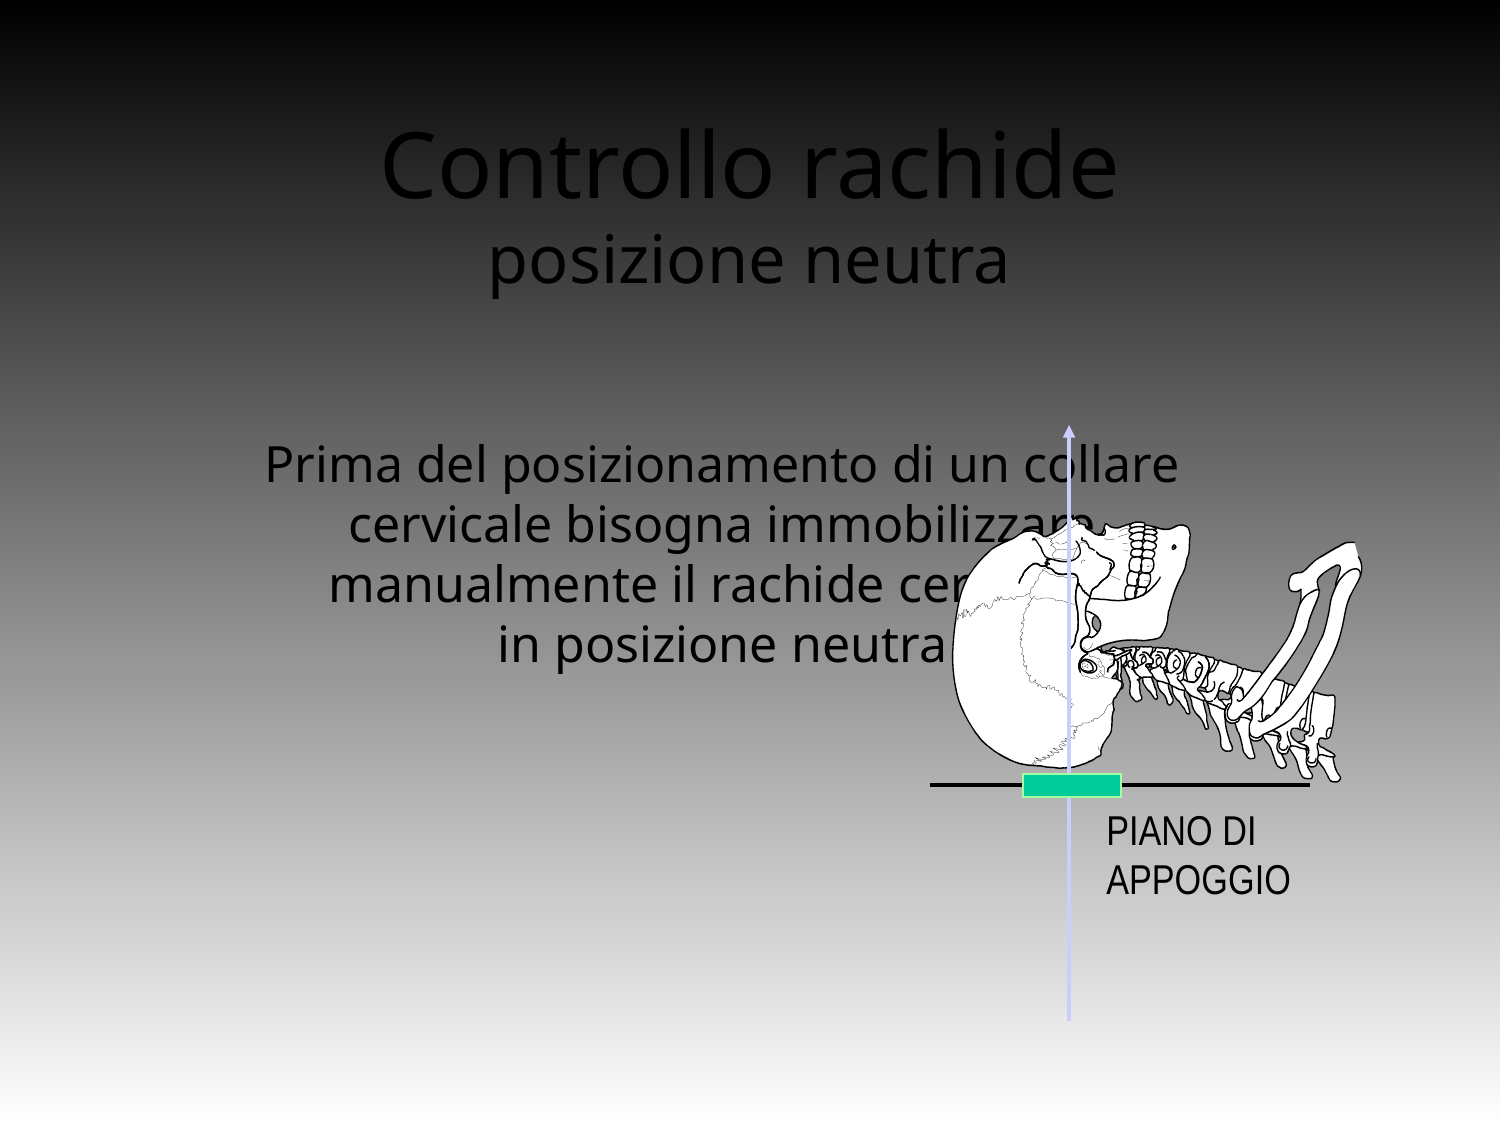

# Controllo rachide posizione neutra
PIANO DI APPOGGIO
Prima del posizionamento di un collare
cervicale bisogna immobilizzare
manualmente il rachide cervicale
in posizione neutra